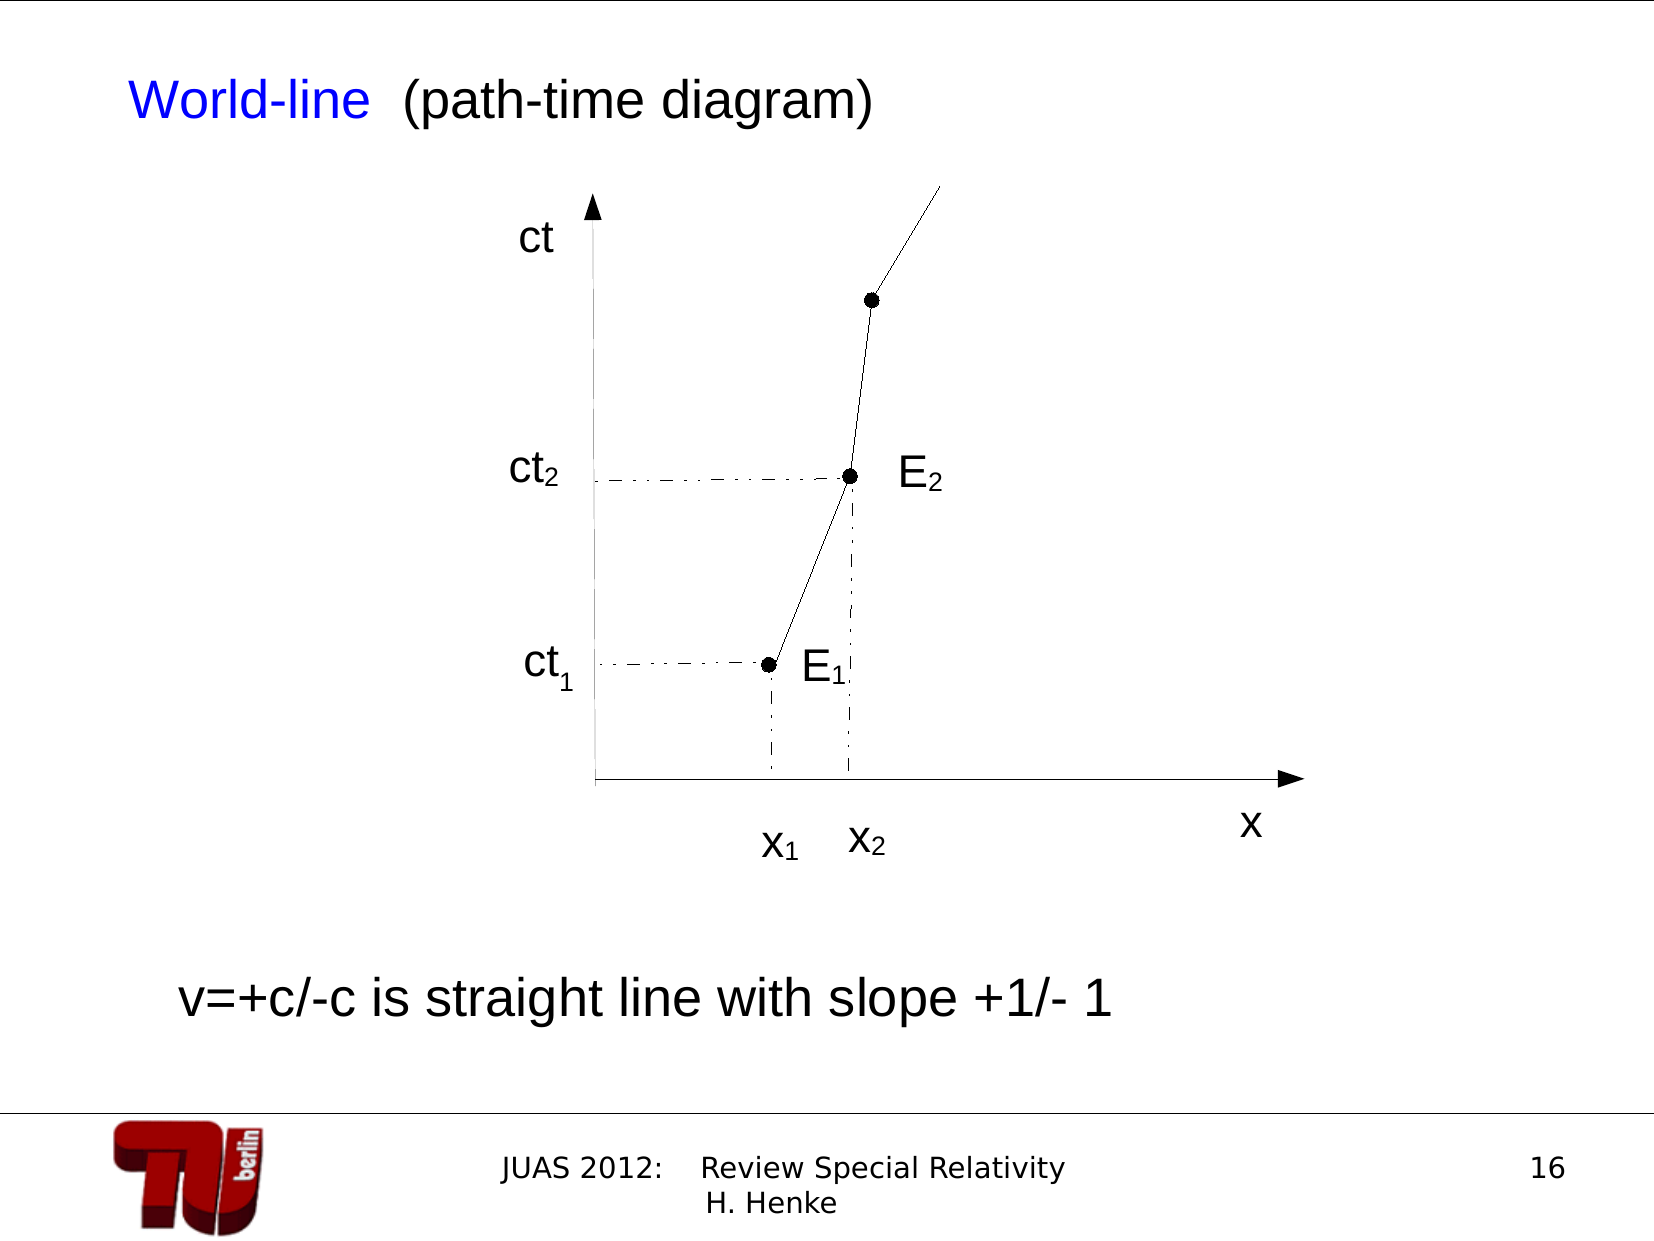

World-line (path-time diagram)
ct
ct2
E2
ct1
E1
x
x2
x1
v=+c/-c is straight line with slope +1/- 1
16